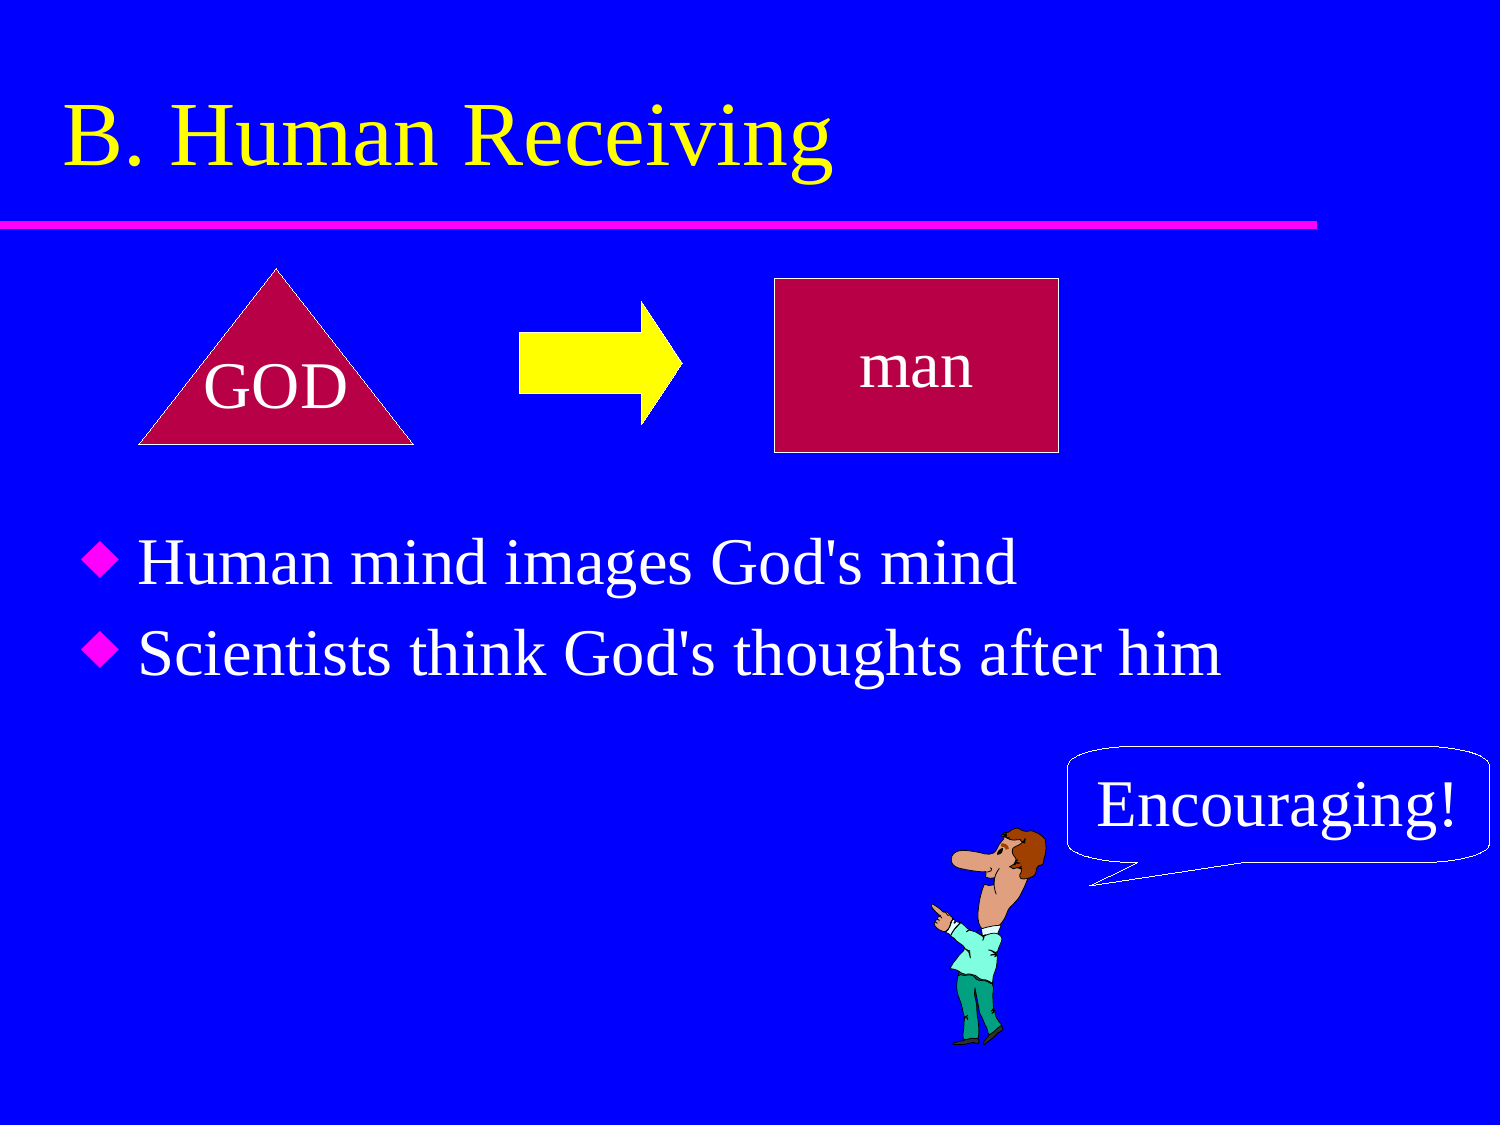

# B. Human Receiving
GOD
man
Human mind images God's mind
Scientists think God's thoughts after him
Encouraging!